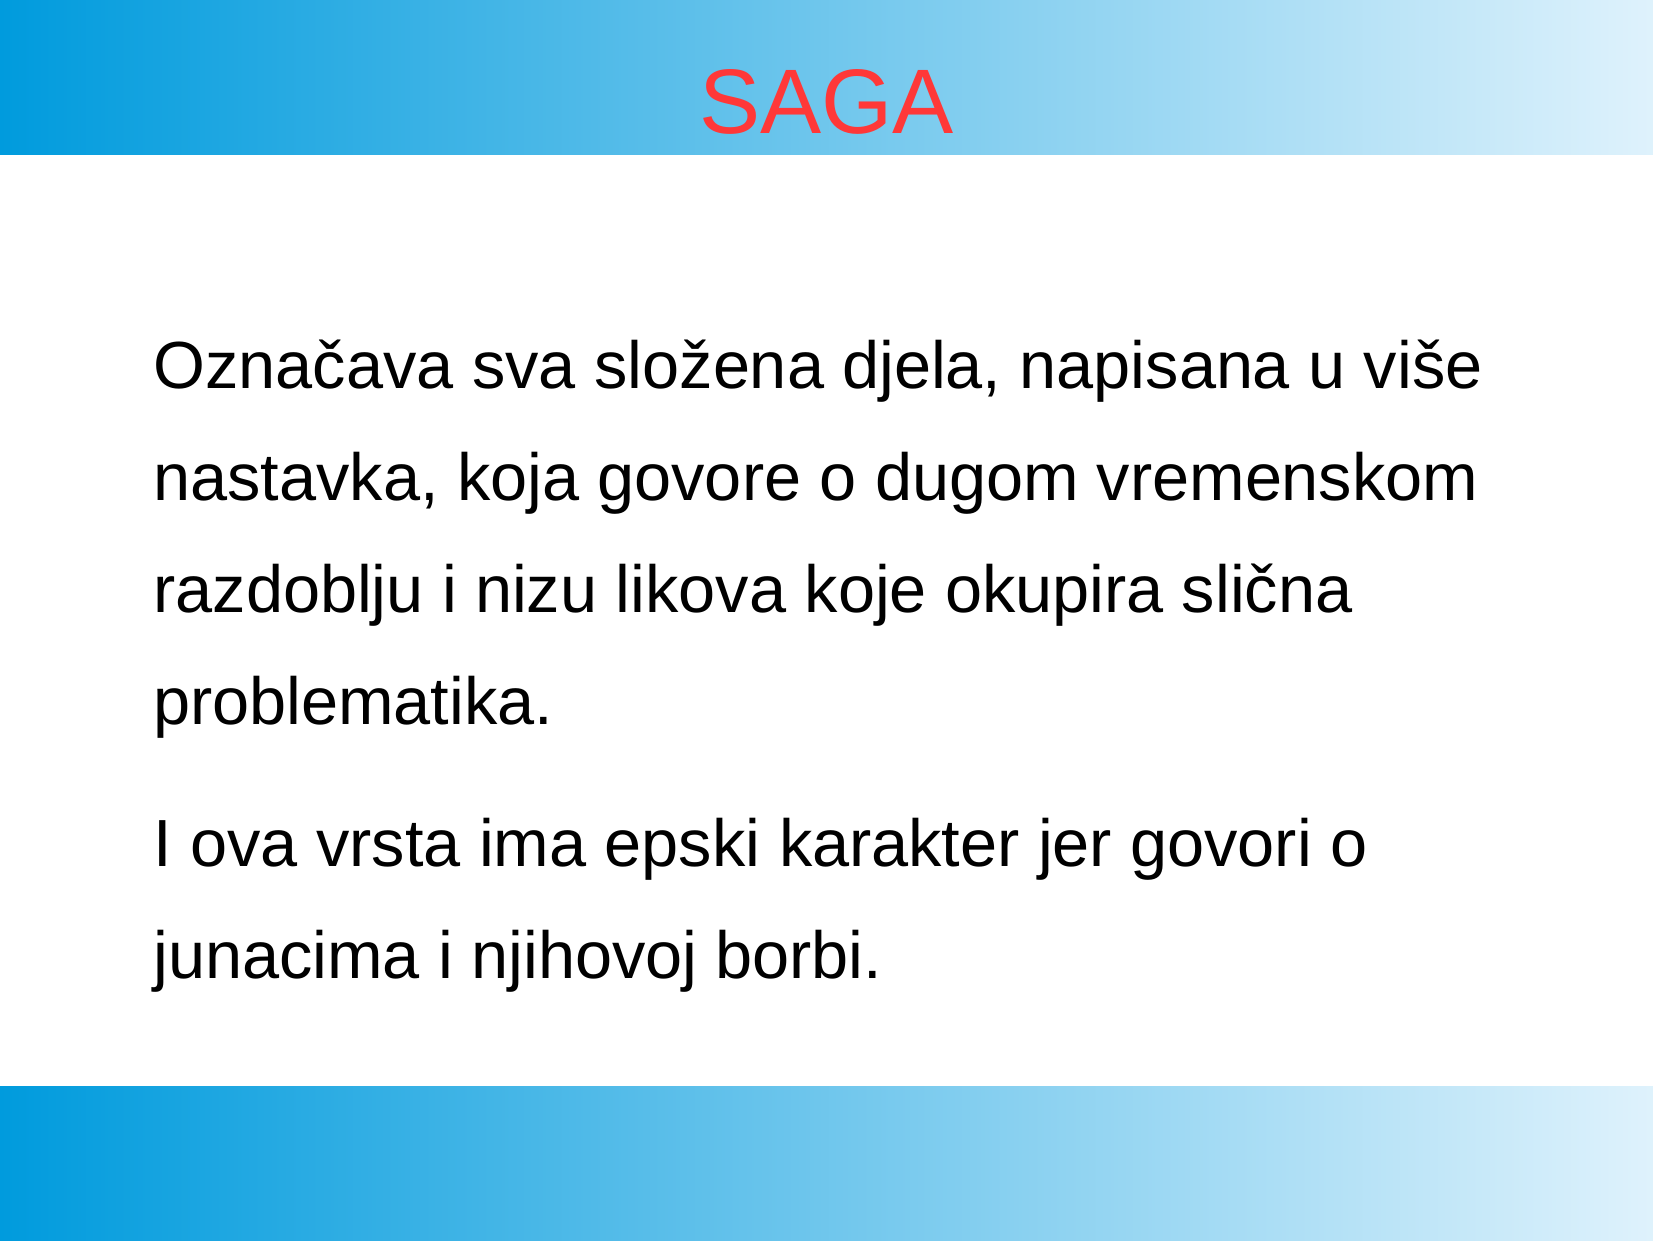

# SAGA
Označava sva složena djela, napisana u više nastavka, koja govore o dugom vremenskom razdoblju i nizu likova koje okupira slična problematika.
I ova vrsta ima epski karakter jer govori o junacima i njihovoj borbi.